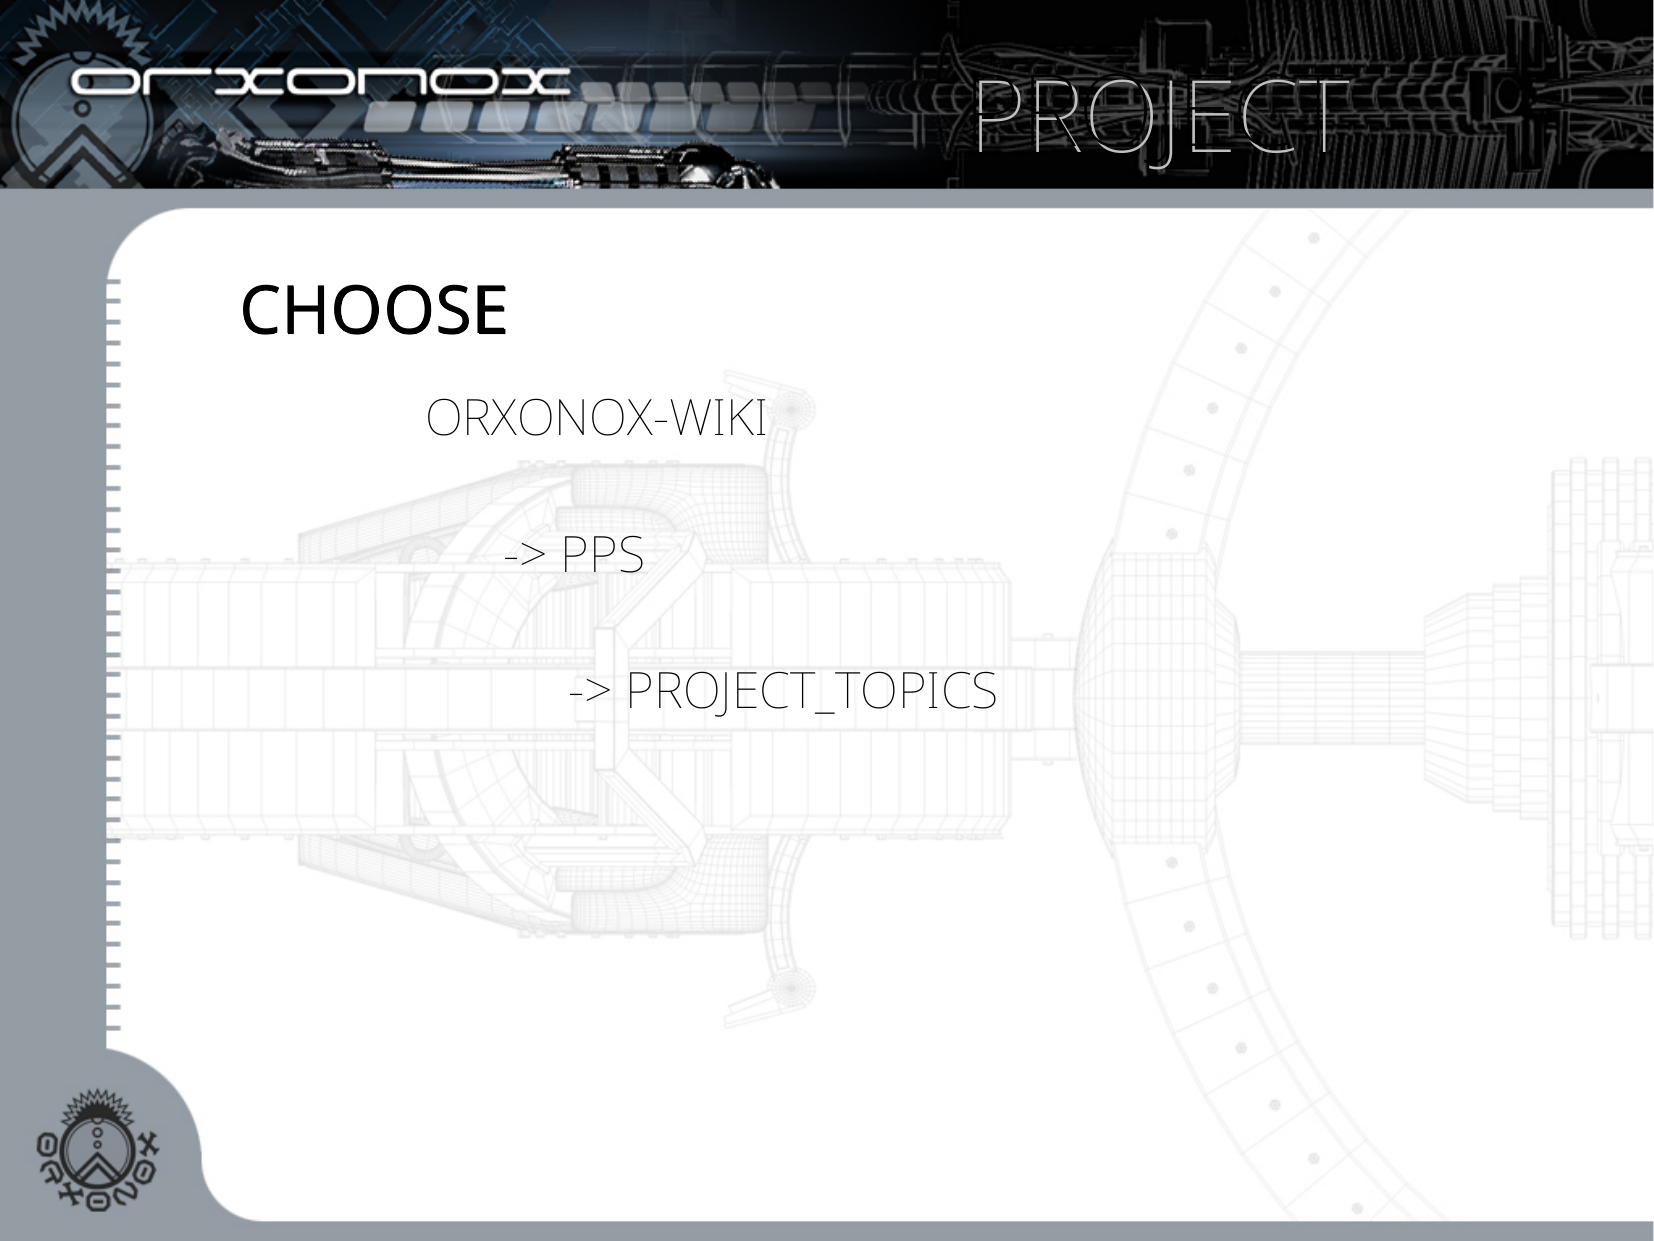

PROJECT
CHOOSE
ORXONOX-WIKI
 -> PPS
 -> PROJECT_TOPICS